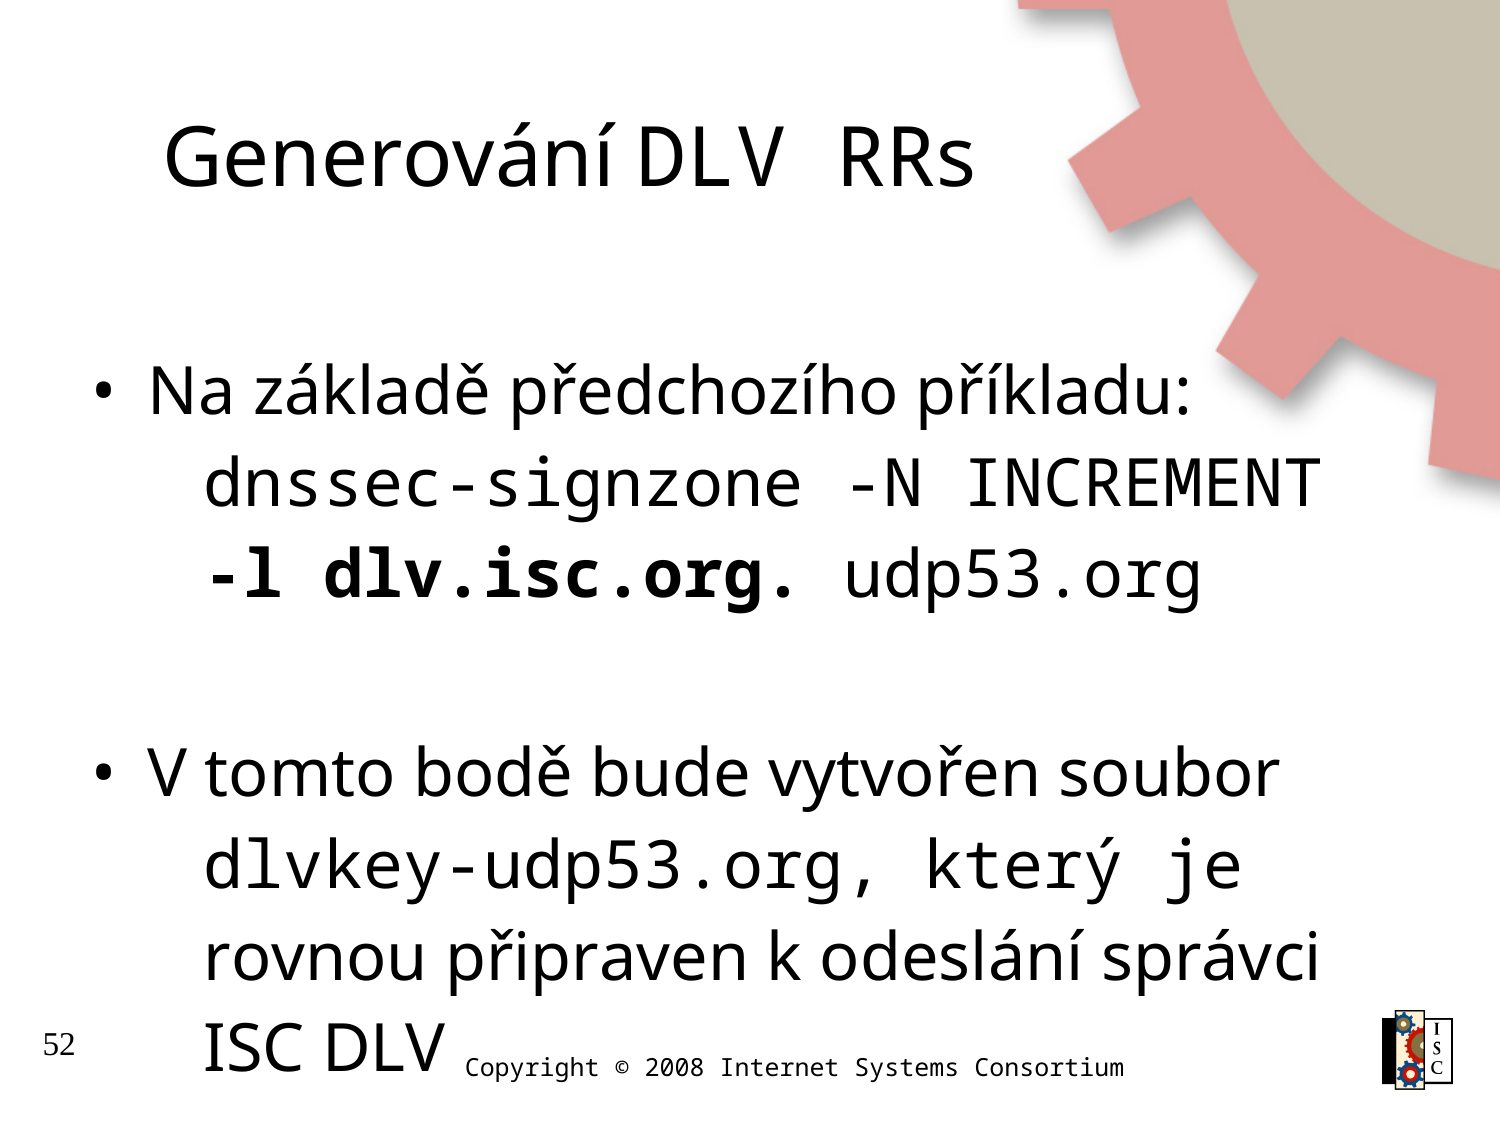

# Generování DLV RRs
Na základě předchozího příkladu:
dnssec-signzone -N INCREMENT
-l dlv.isc.org. udp53.org
V tomto bodě bude vytvořen soubor dlvkey-udp53.org, který je rovnou připraven k odeslání správci ISC DLV